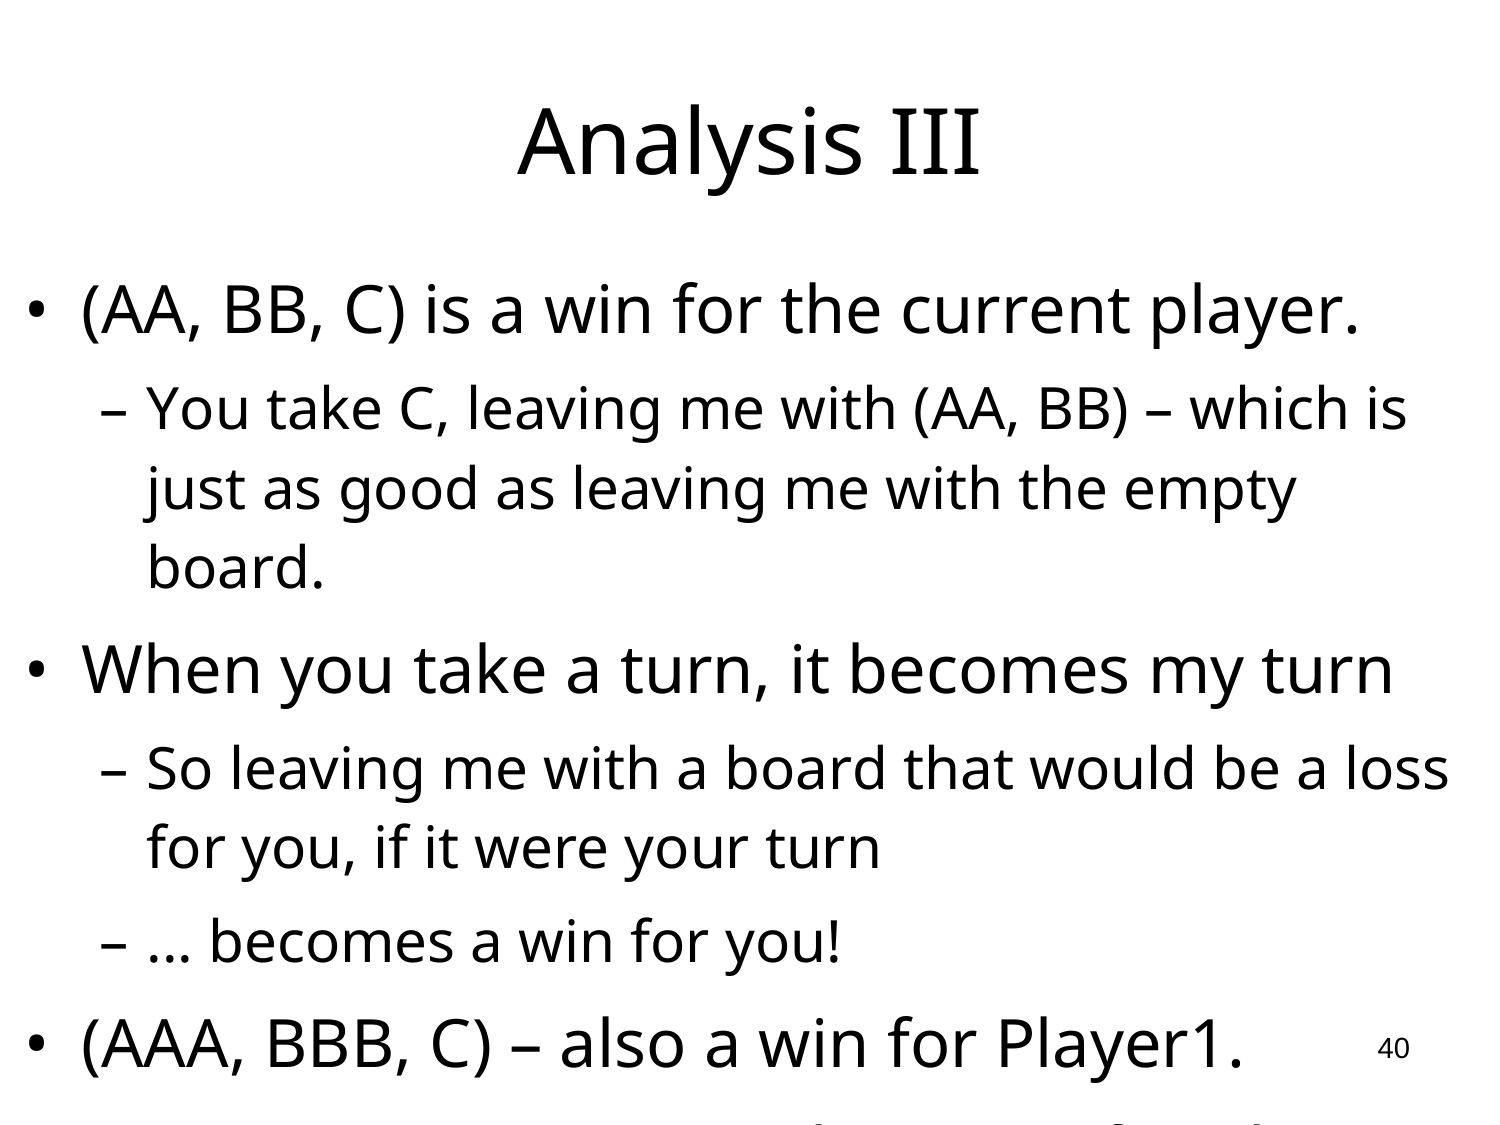

# Analysis III
(AA, BB, C) is a win for the current player.
You take C, leaving me with (AA, BB) – which is just as good as leaving me with the empty board.
When you take a turn, it becomes my turn
So leaving me with a board that would be a loss for you, if it were your turn
... becomes a win for you!
(AAA, BBB, C) – also a win for Player1.
(AAAA, BBBB, CCCC) – also a win for Player1.
40